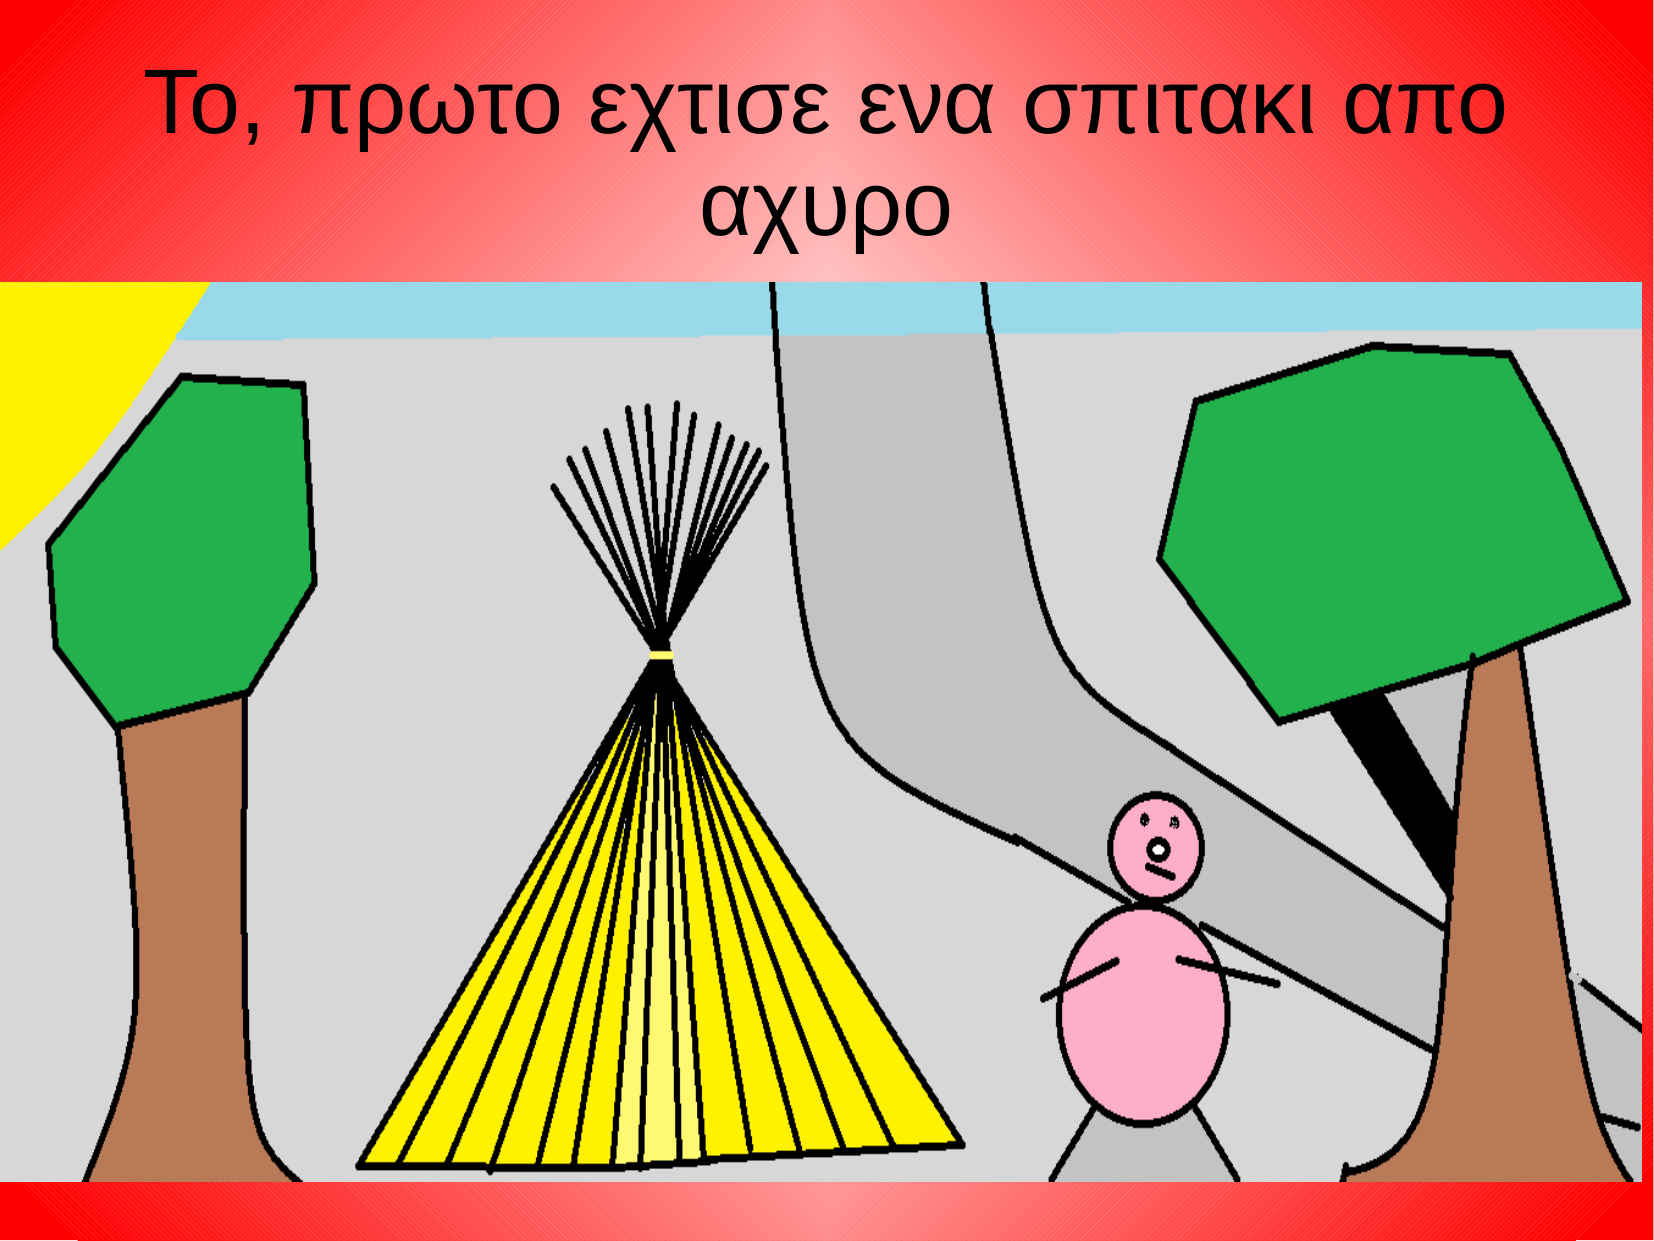

# Το, πρωτο εχτισε ενα σπιτακι απο αχυρο